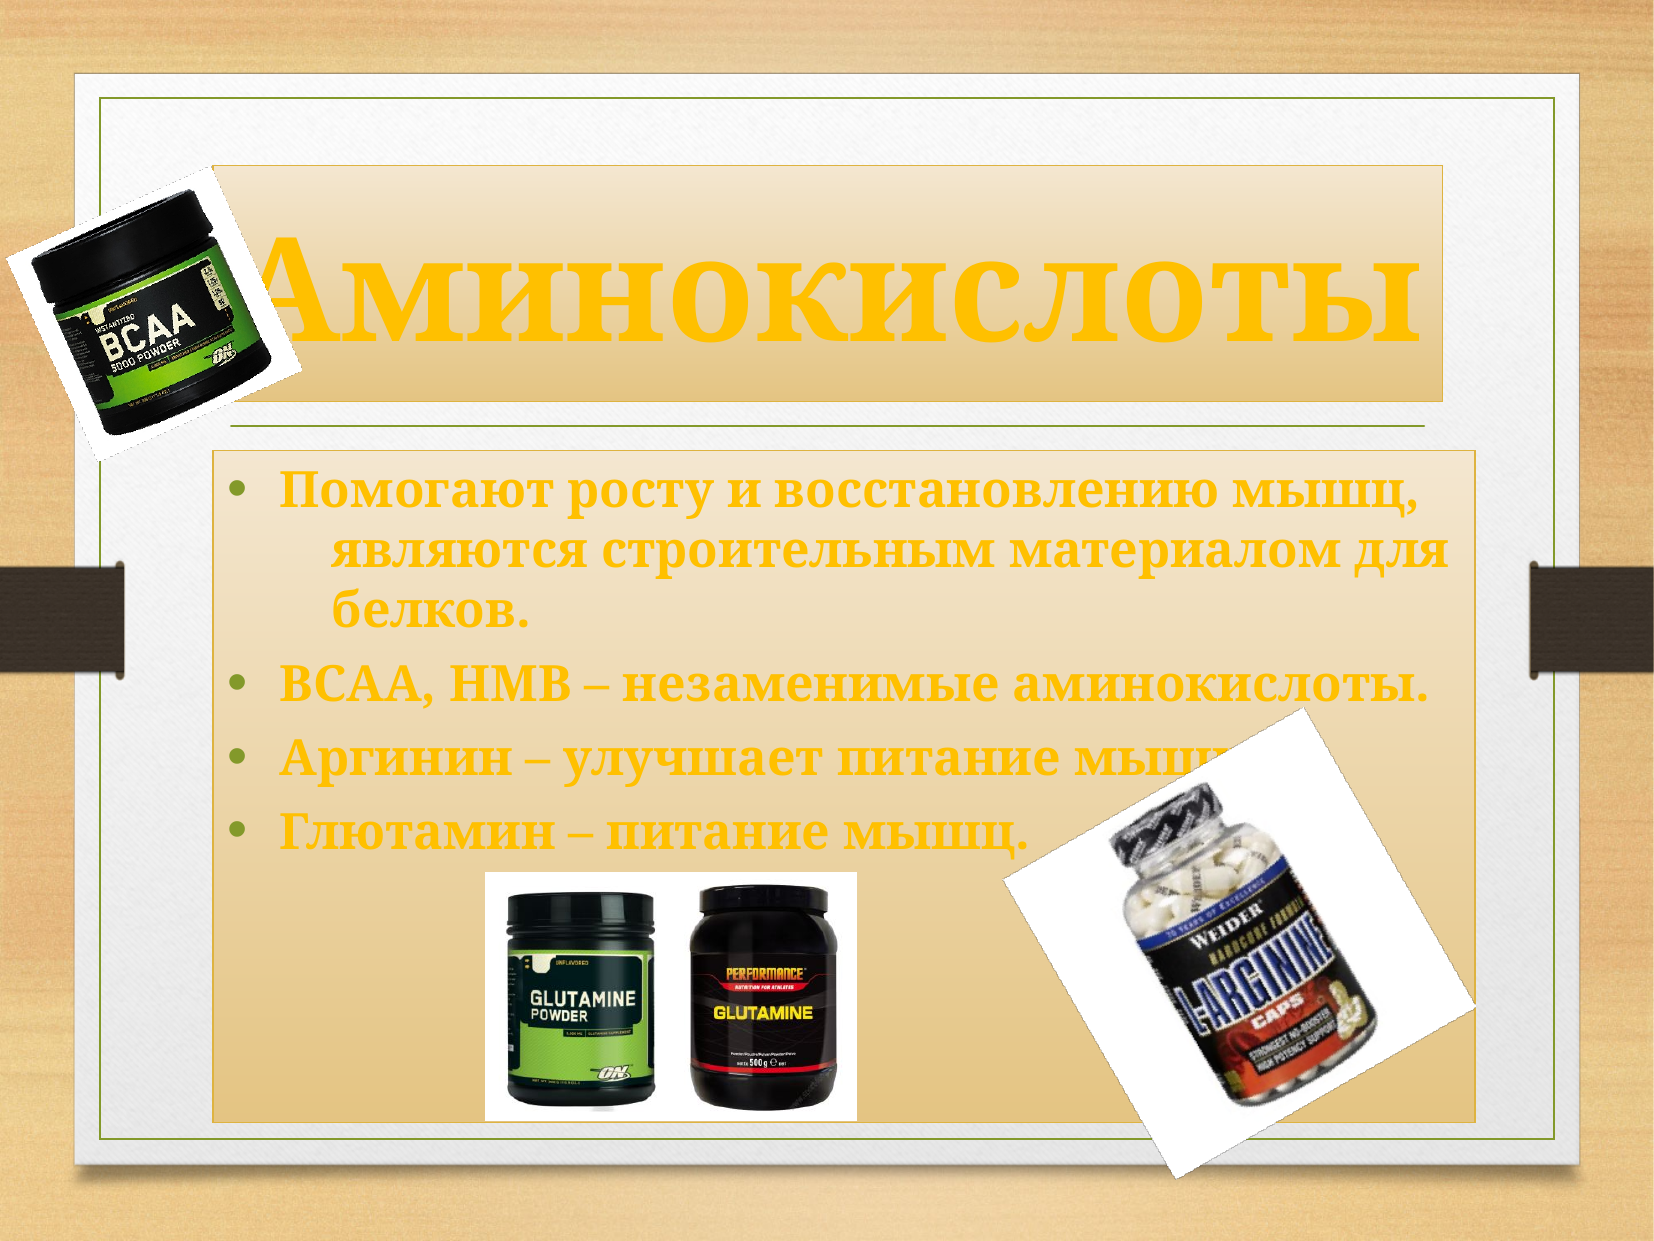

# Аминокислоты
Помогают росту и восстановлению мышц, являются строительным материалом для белков.
BCAA, HMB – незаменимые аминокислоты.
Аргинин – улучшает питание мышц.
Глютамин – питание мышц.